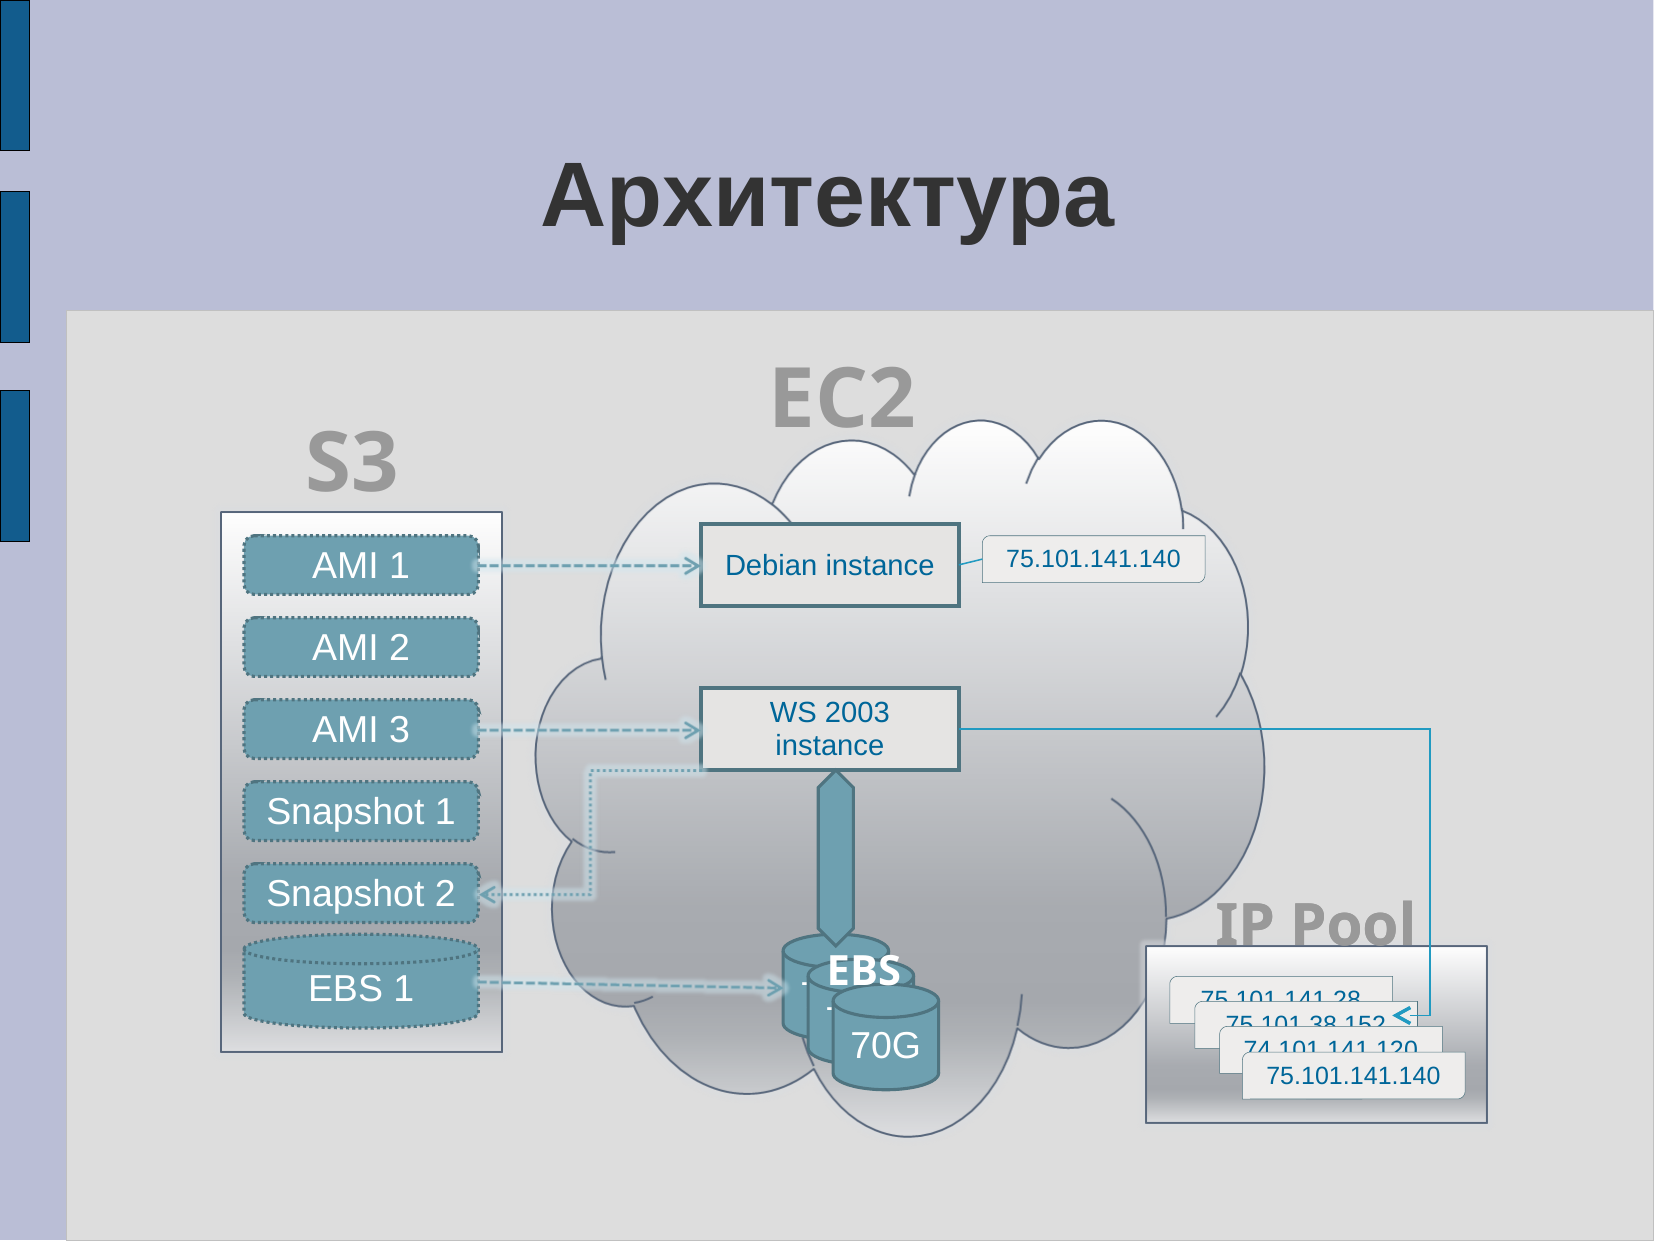

# Архитектура
EC2
S3
Debian instance
AMI 1
75.101.141.140
AMI 2
WS 2003 instance
AMI 3
Snapshot 1
Snapshot 2
IP Pool
IP Pool
EBS
EBS 1
70G
70G
75.101.141.28
70G
75.101.38.152
74.101.141.120
75.101.141.140